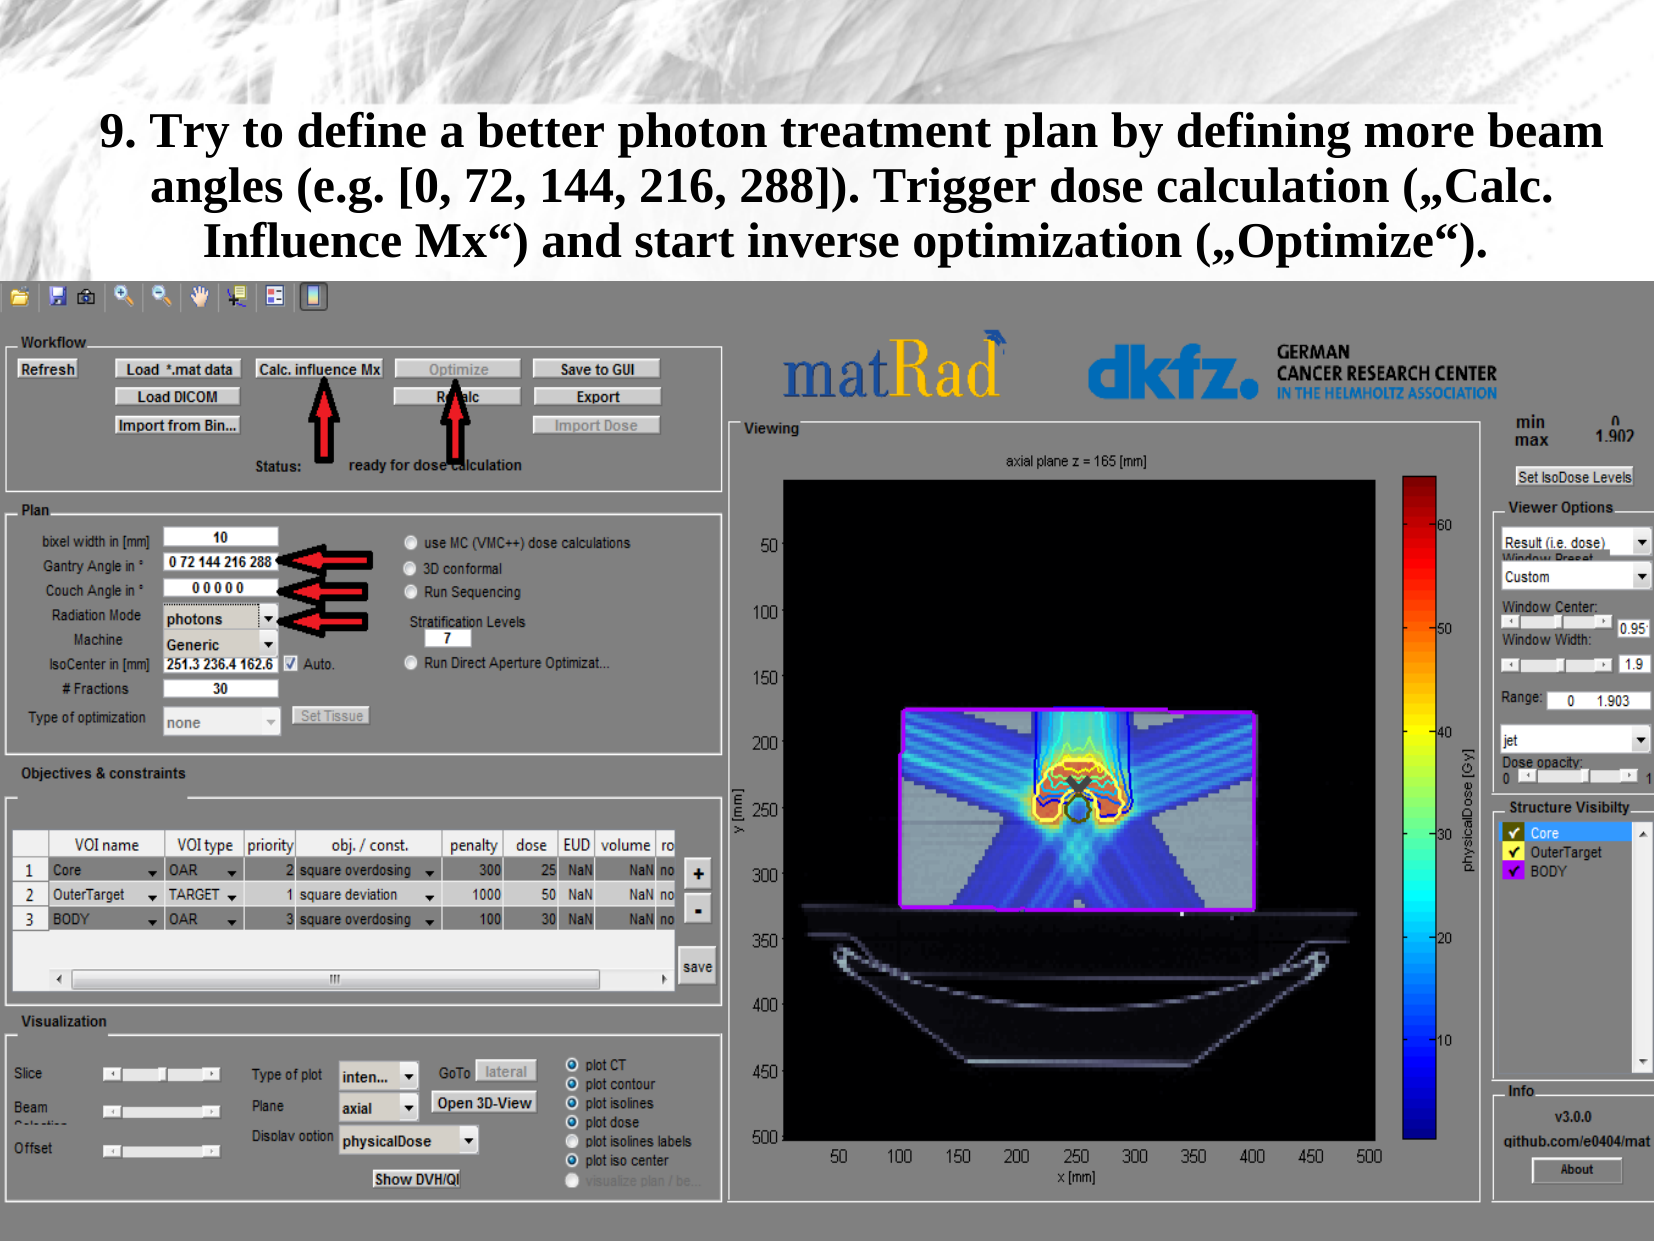

# 9. Try to define a better photon treatment plan by defining more beam angles (e.g. [0, 72, 144, 216, 288]). Trigger dose calculation („Calc. Influence Mx“) and start inverse optimization („Optimize“).